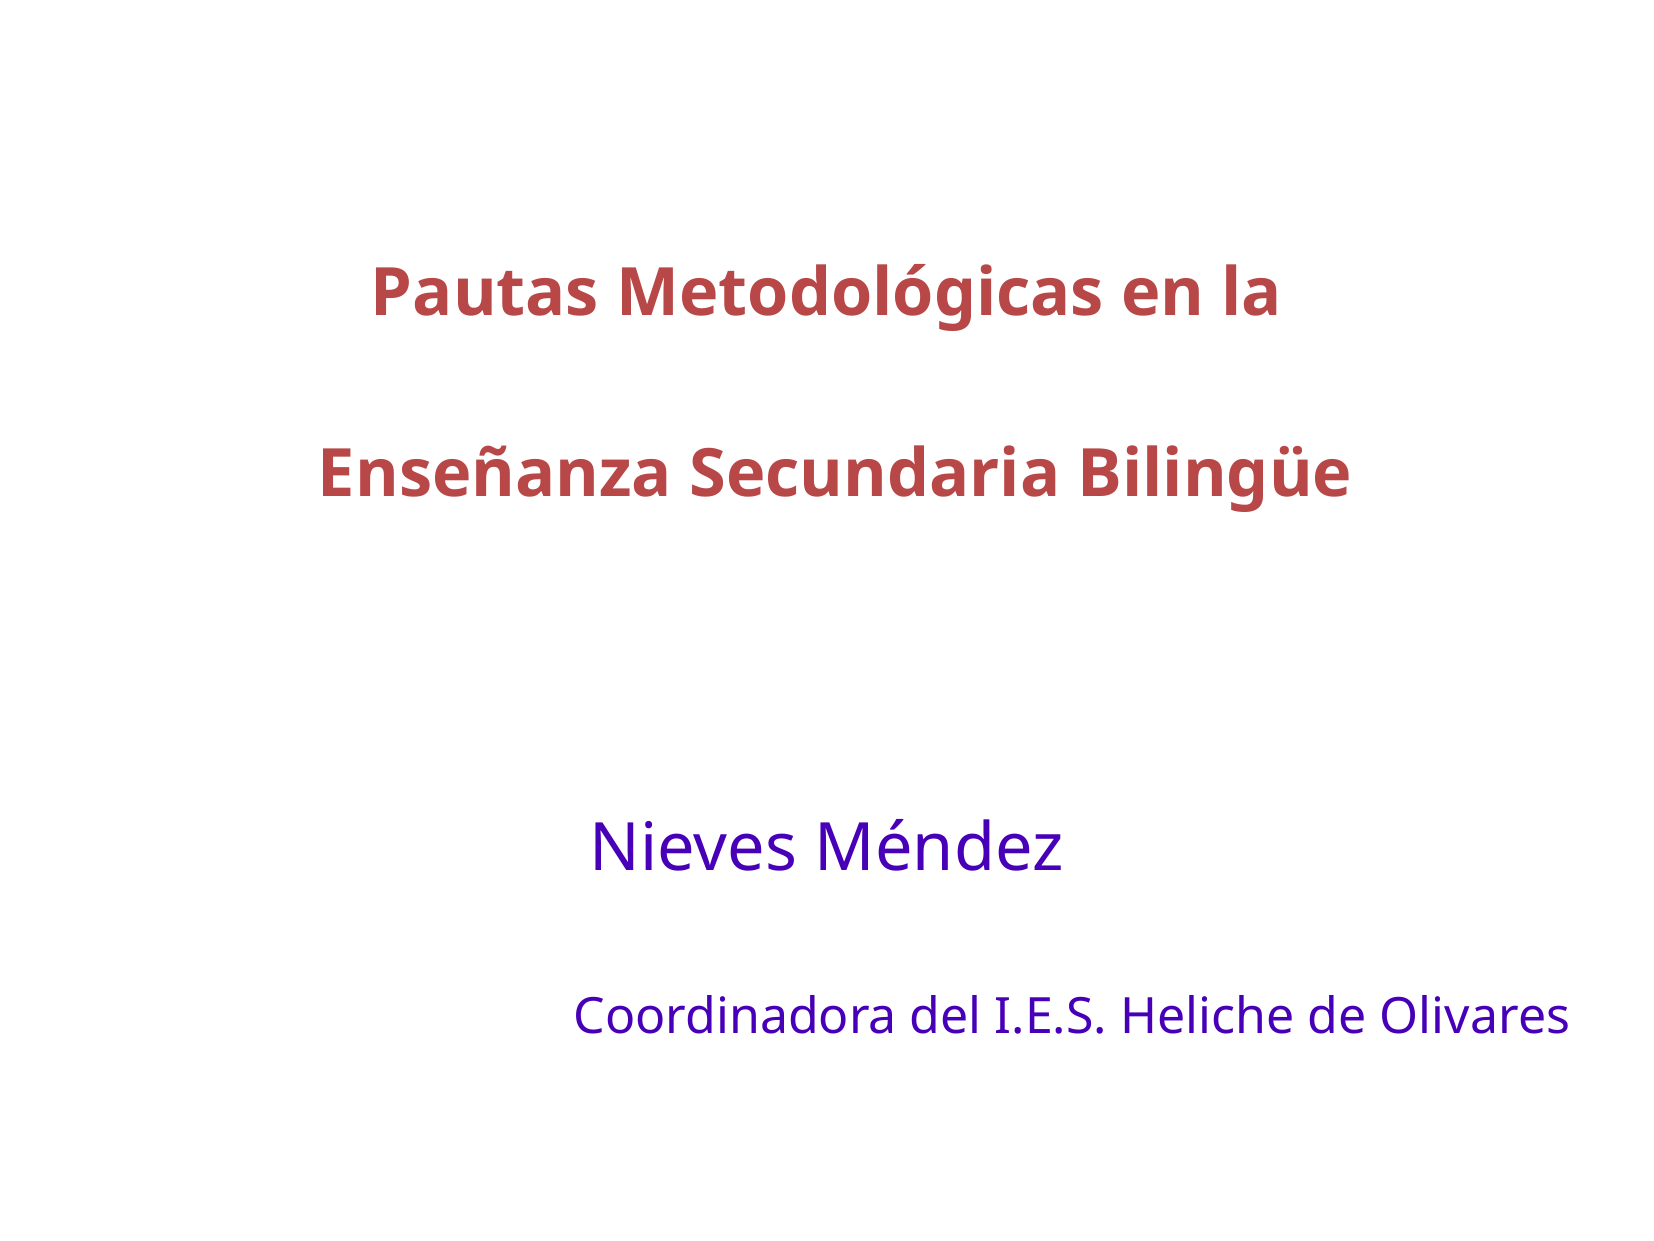

# Pautas Metodológicas en la Enseñanza Secundaria Bilingüe
Nieves Méndez
Coordinadora del I.E.S. Heliche de Olivares